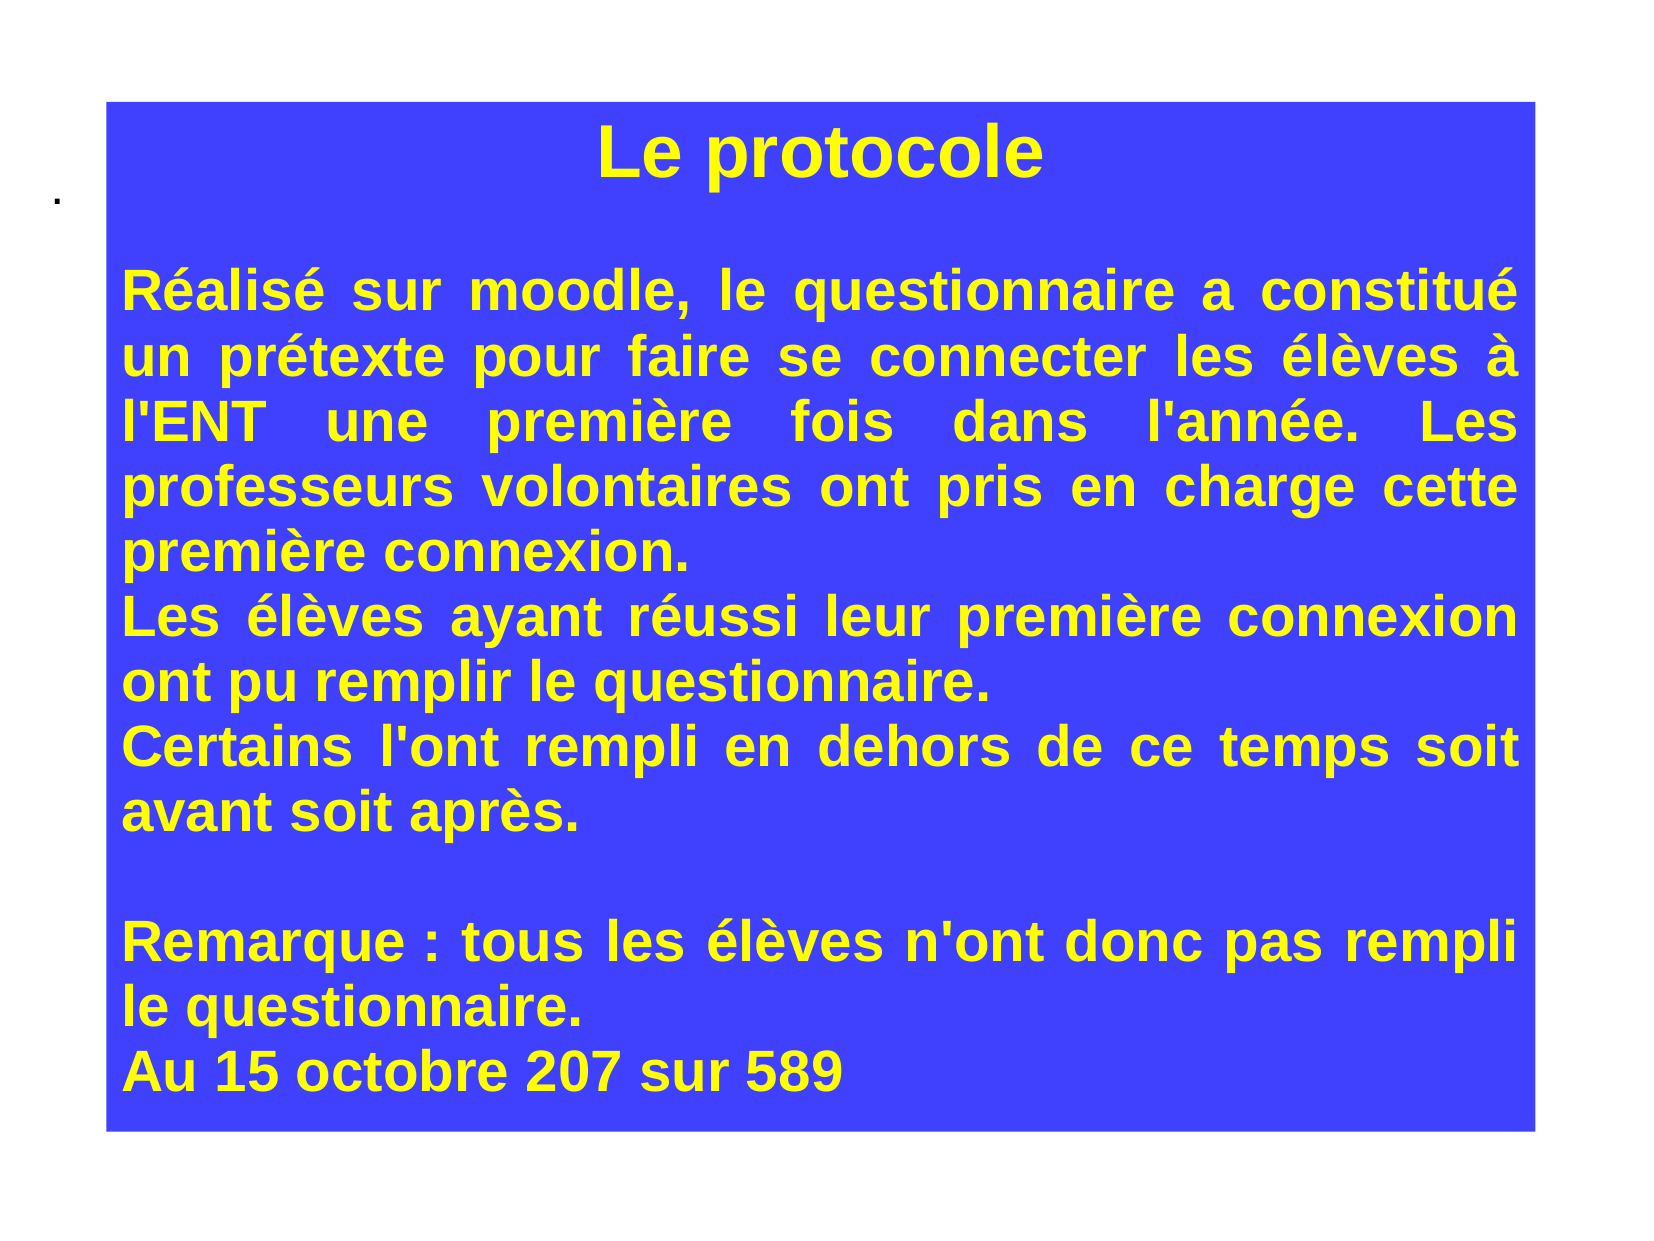

Le protocole
Réalisé sur moodle, le questionnaire a constitué un prétexte pour faire se connecter les élèves à l'ENT une première fois dans l'année. Les professeurs volontaires ont pris en charge cette première connexion.
Les élèves ayant réussi leur première connexion ont pu remplir le questionnaire.
Certains l'ont rempli en dehors de ce temps soit avant soit après.
Remarque : tous les élèves n'ont donc pas rempli le questionnaire.
Au 15 octobre 207 sur 589
.